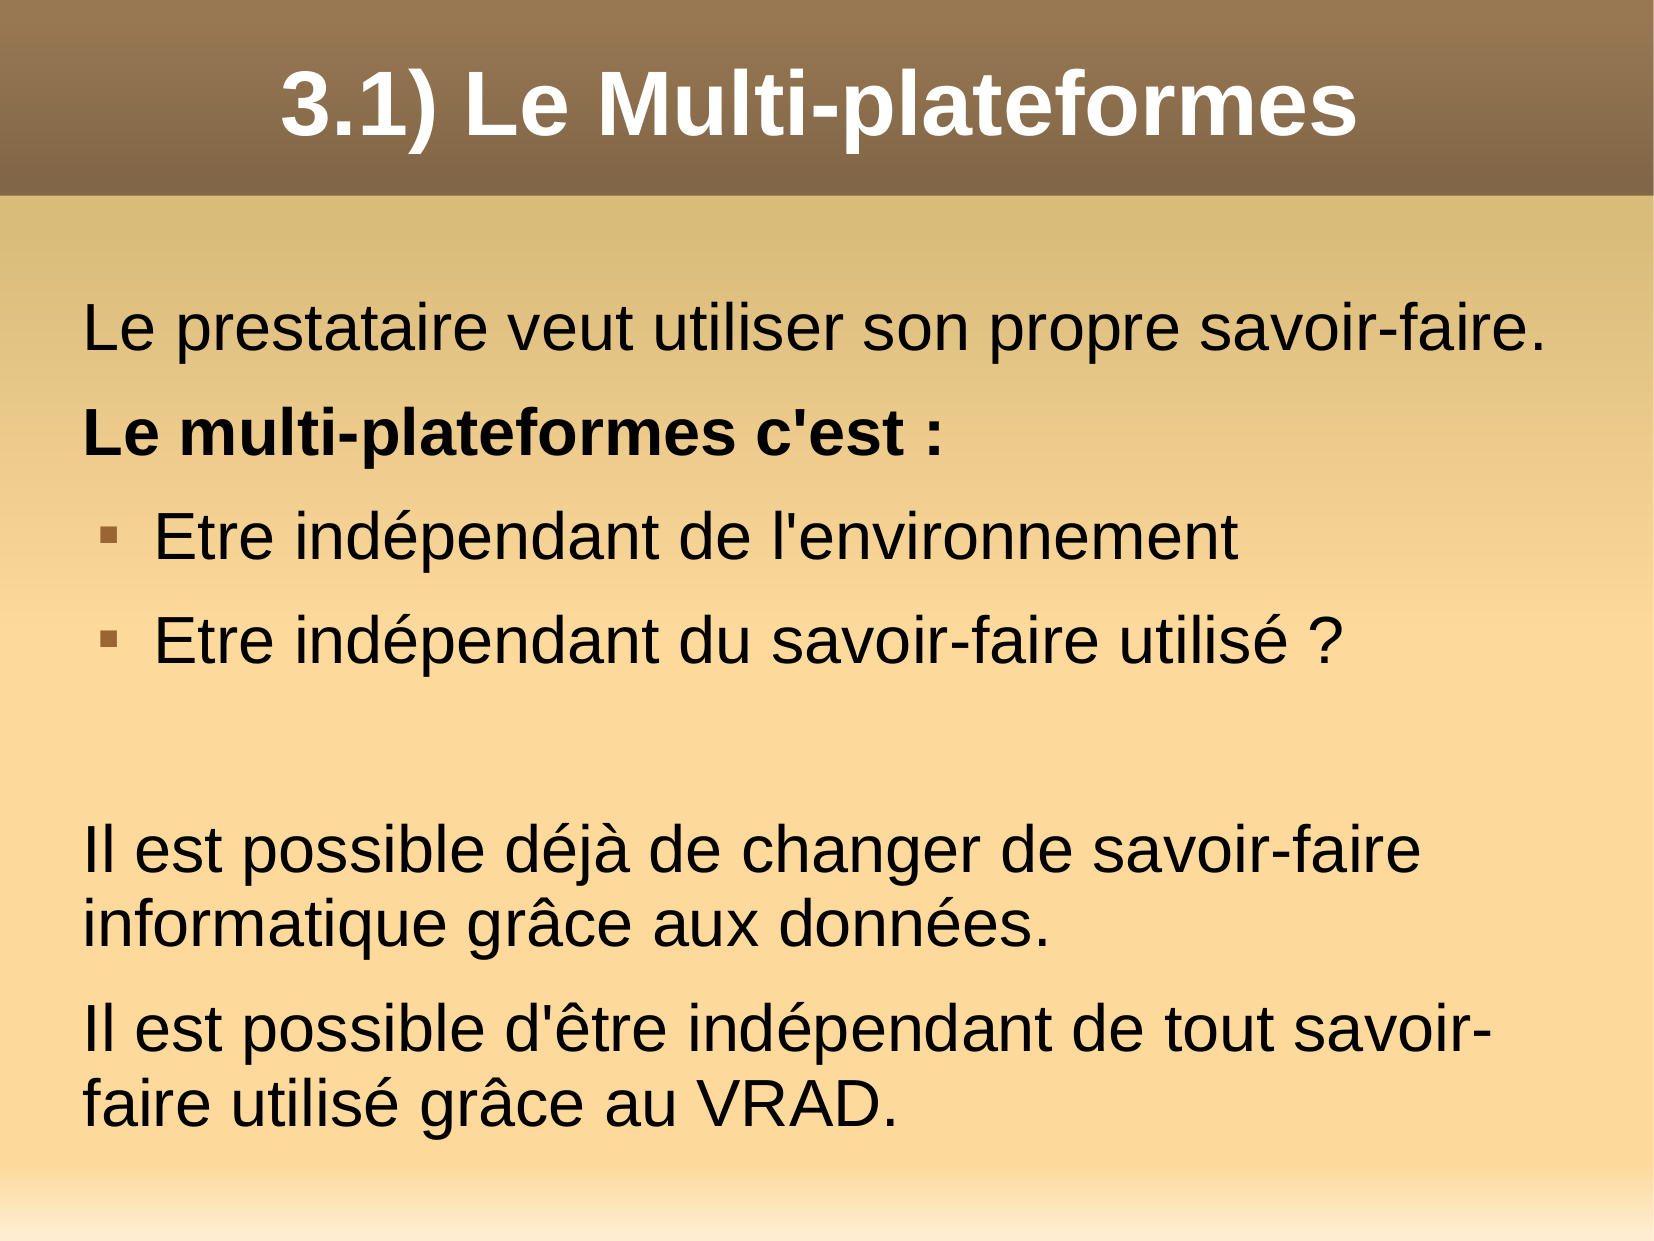

# 3.1) Le Multi-plateformes
Le prestataire veut utiliser son propre savoir-faire.
Le multi-plateformes c'est :
Etre indépendant de l'environnement
Etre indépendant du savoir-faire utilisé ?
Il est possible déjà de changer de savoir-faire informatique grâce aux données.
Il est possible d'être indépendant de tout savoir-faire utilisé grâce au VRAD.